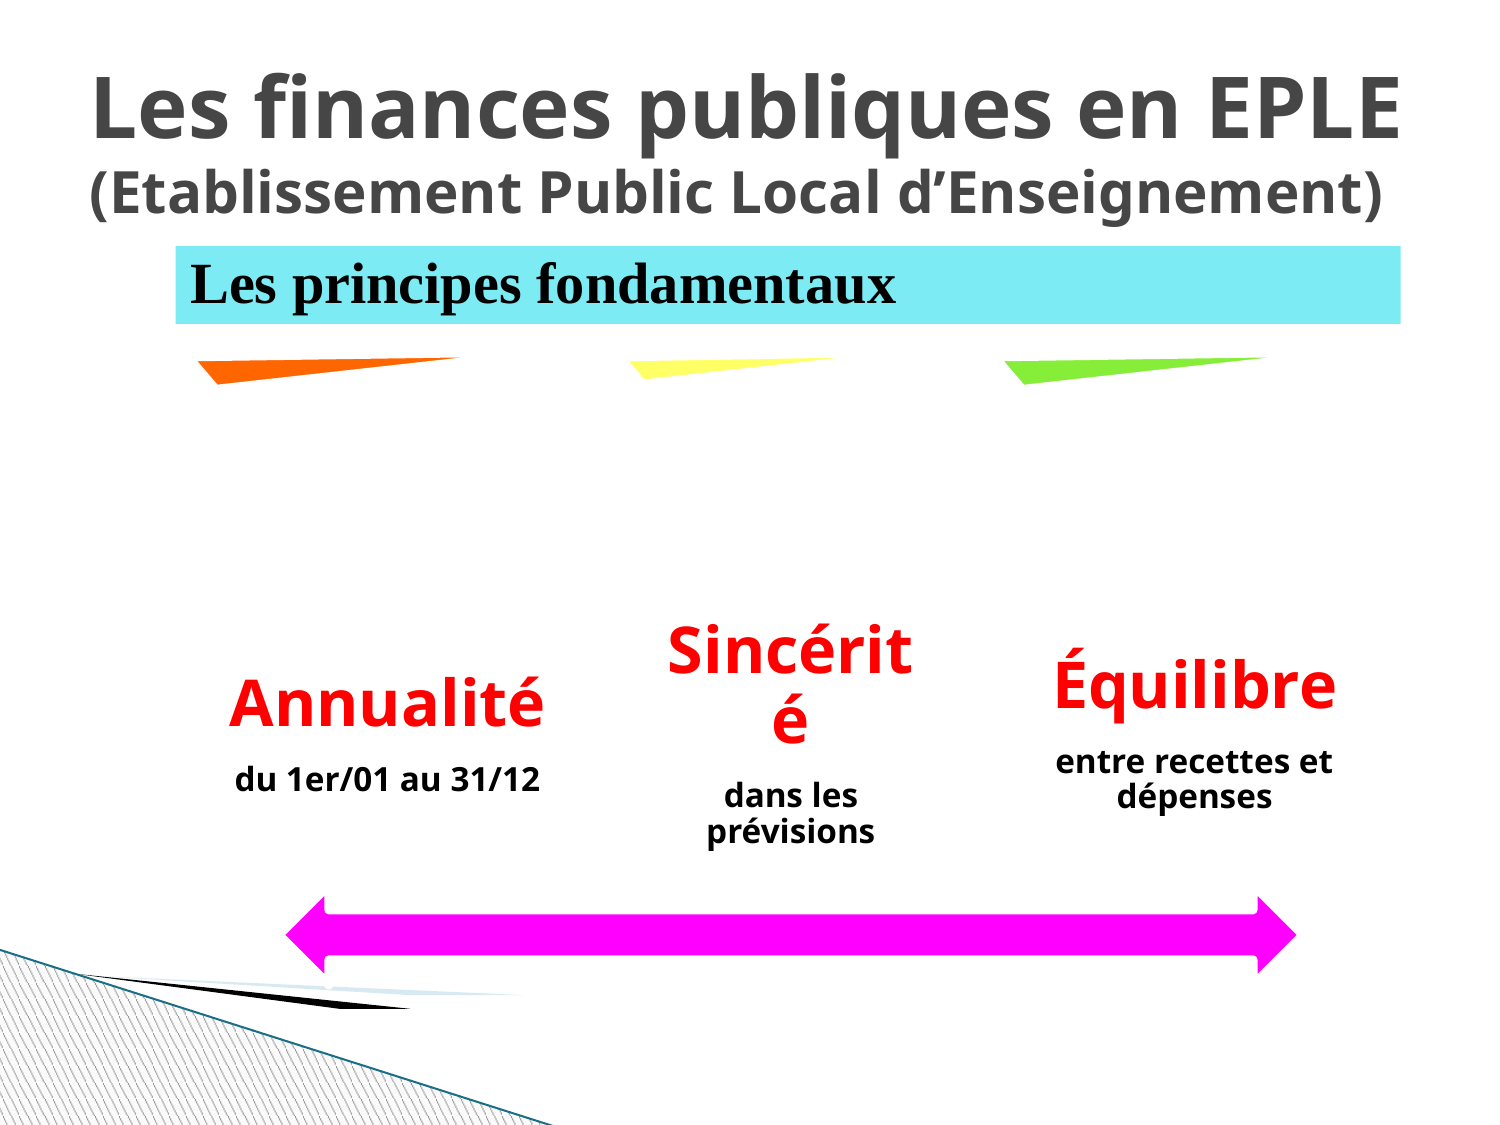

# Les finances publiques en EPLE (Etablissement Public Local d’Enseignement)
Les principes fondamentaux
Annualité
du 1er/01 au 31/12
Sincérité
dans les prévisions
Équilibre
entre recettes et dépenses